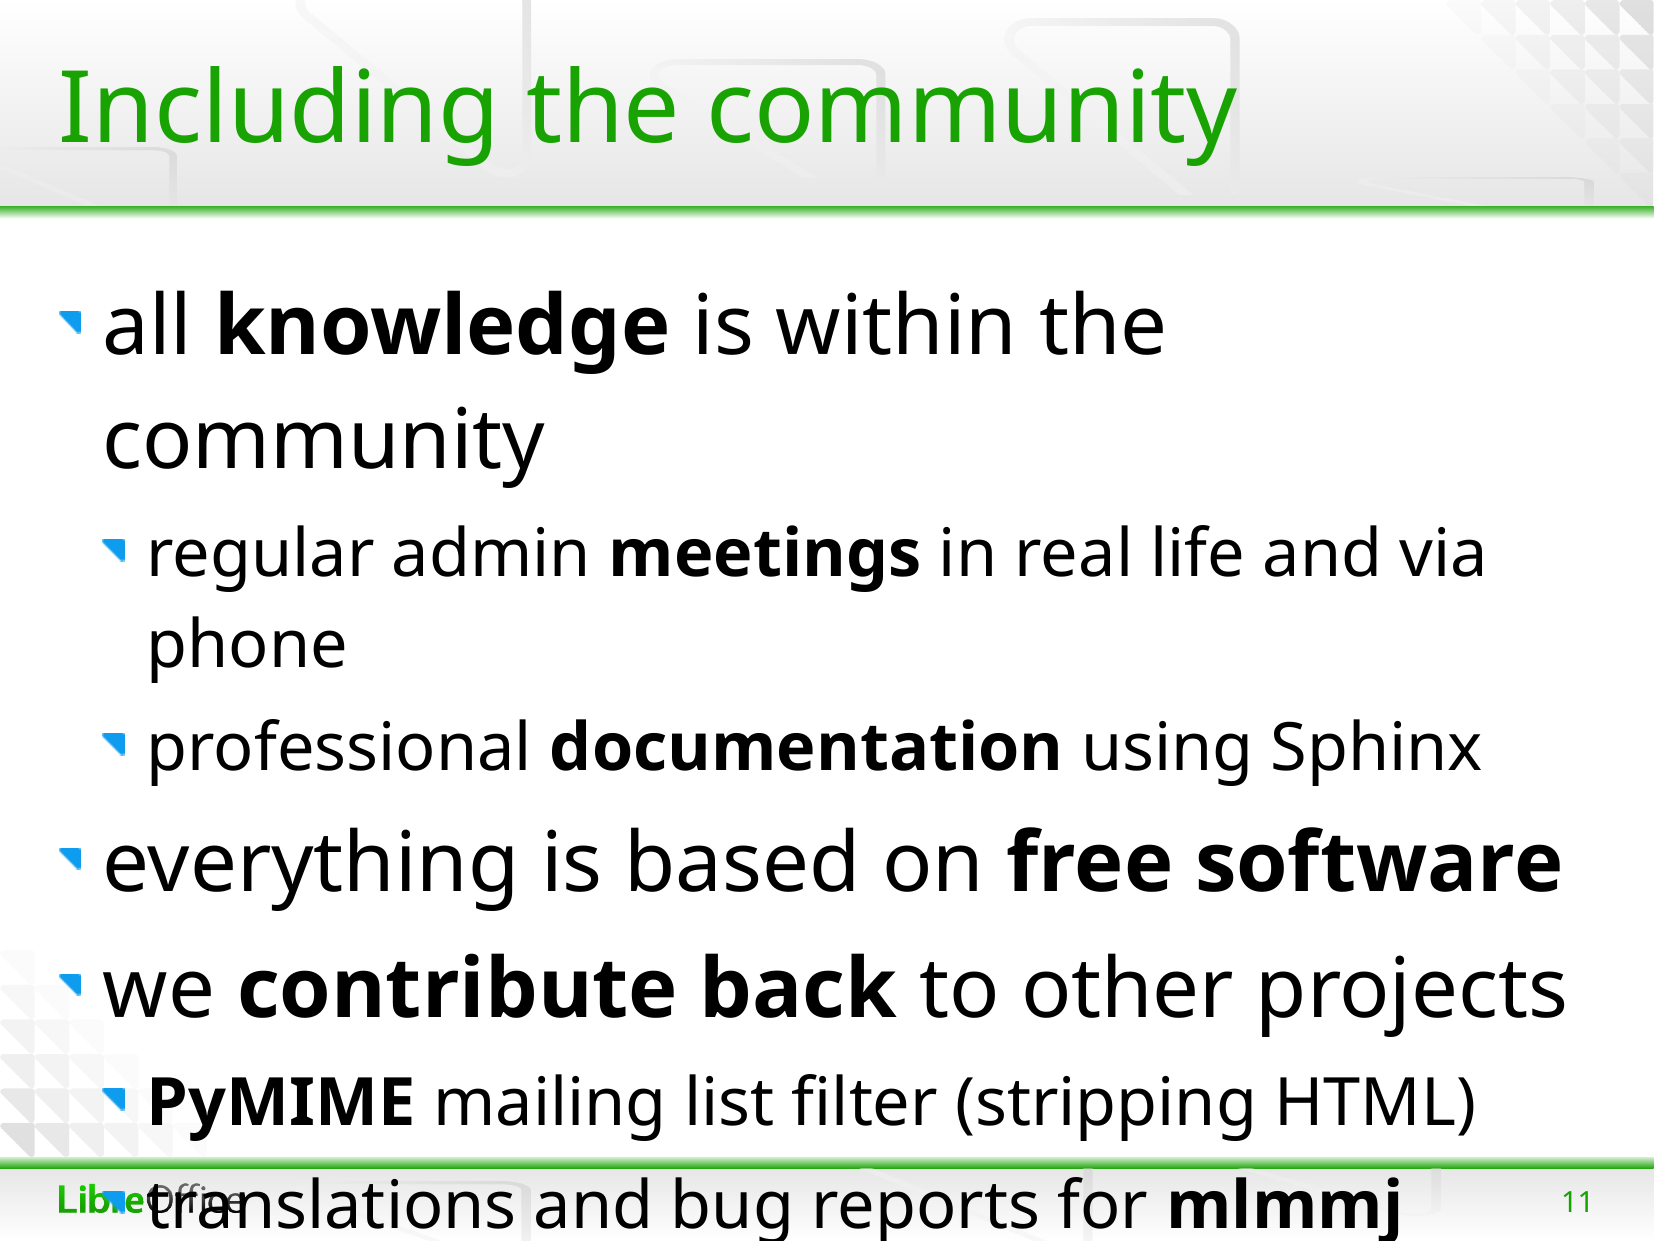

# Including the community
all knowledge is within the community
regular admin meetings in real life and via phone
professional documentation using Sphinx
everything is based on free software
we contribute back to other projects
PyMIME mailing list filter (stripping HTML)
translations and bug reports for mlmmj
SaltStack modules
MirrorBrain IPv6 repository also used by others
11